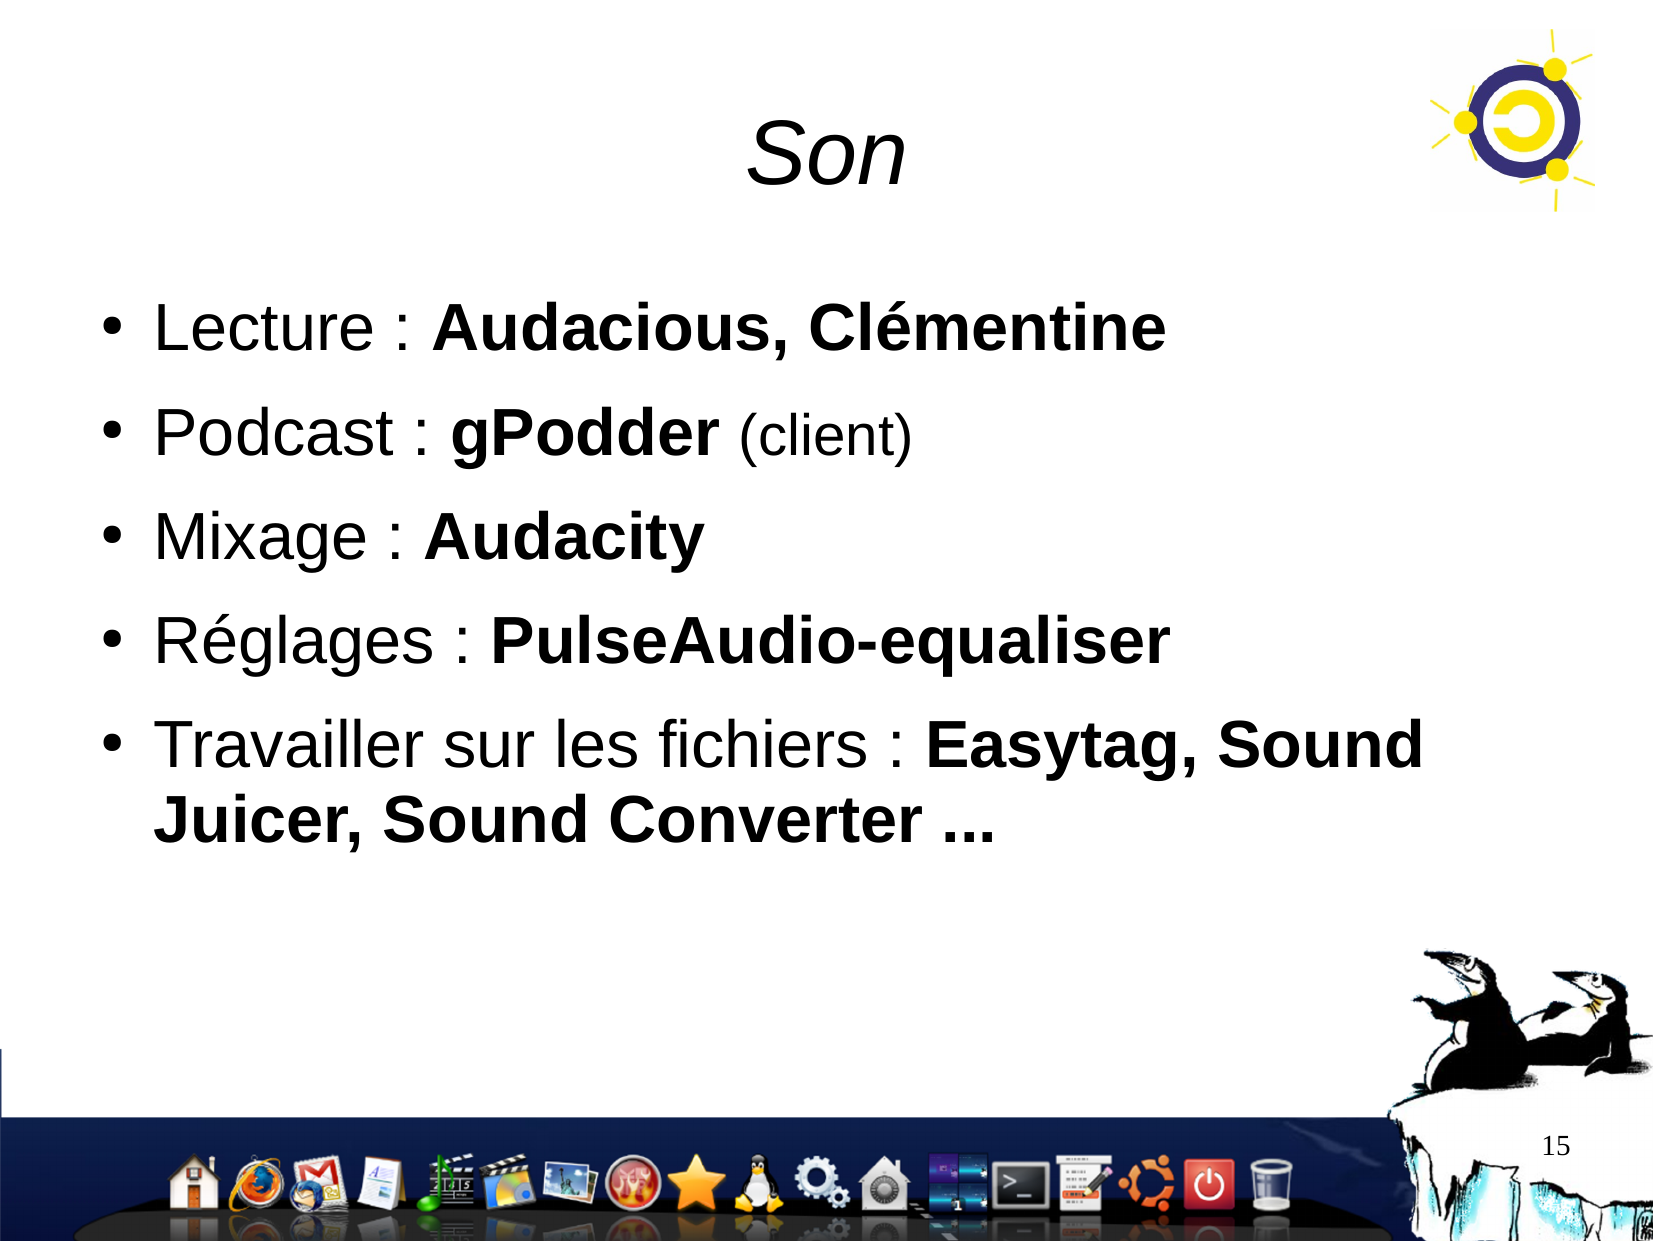

# Son
Lecture : Audacious, Clémentine
Podcast : gPodder (client)
Mixage : Audacity
Réglages : PulseAudio-equaliser
Travailler sur les fichiers : Easytag, Sound Juicer, Sound Converter ...
15